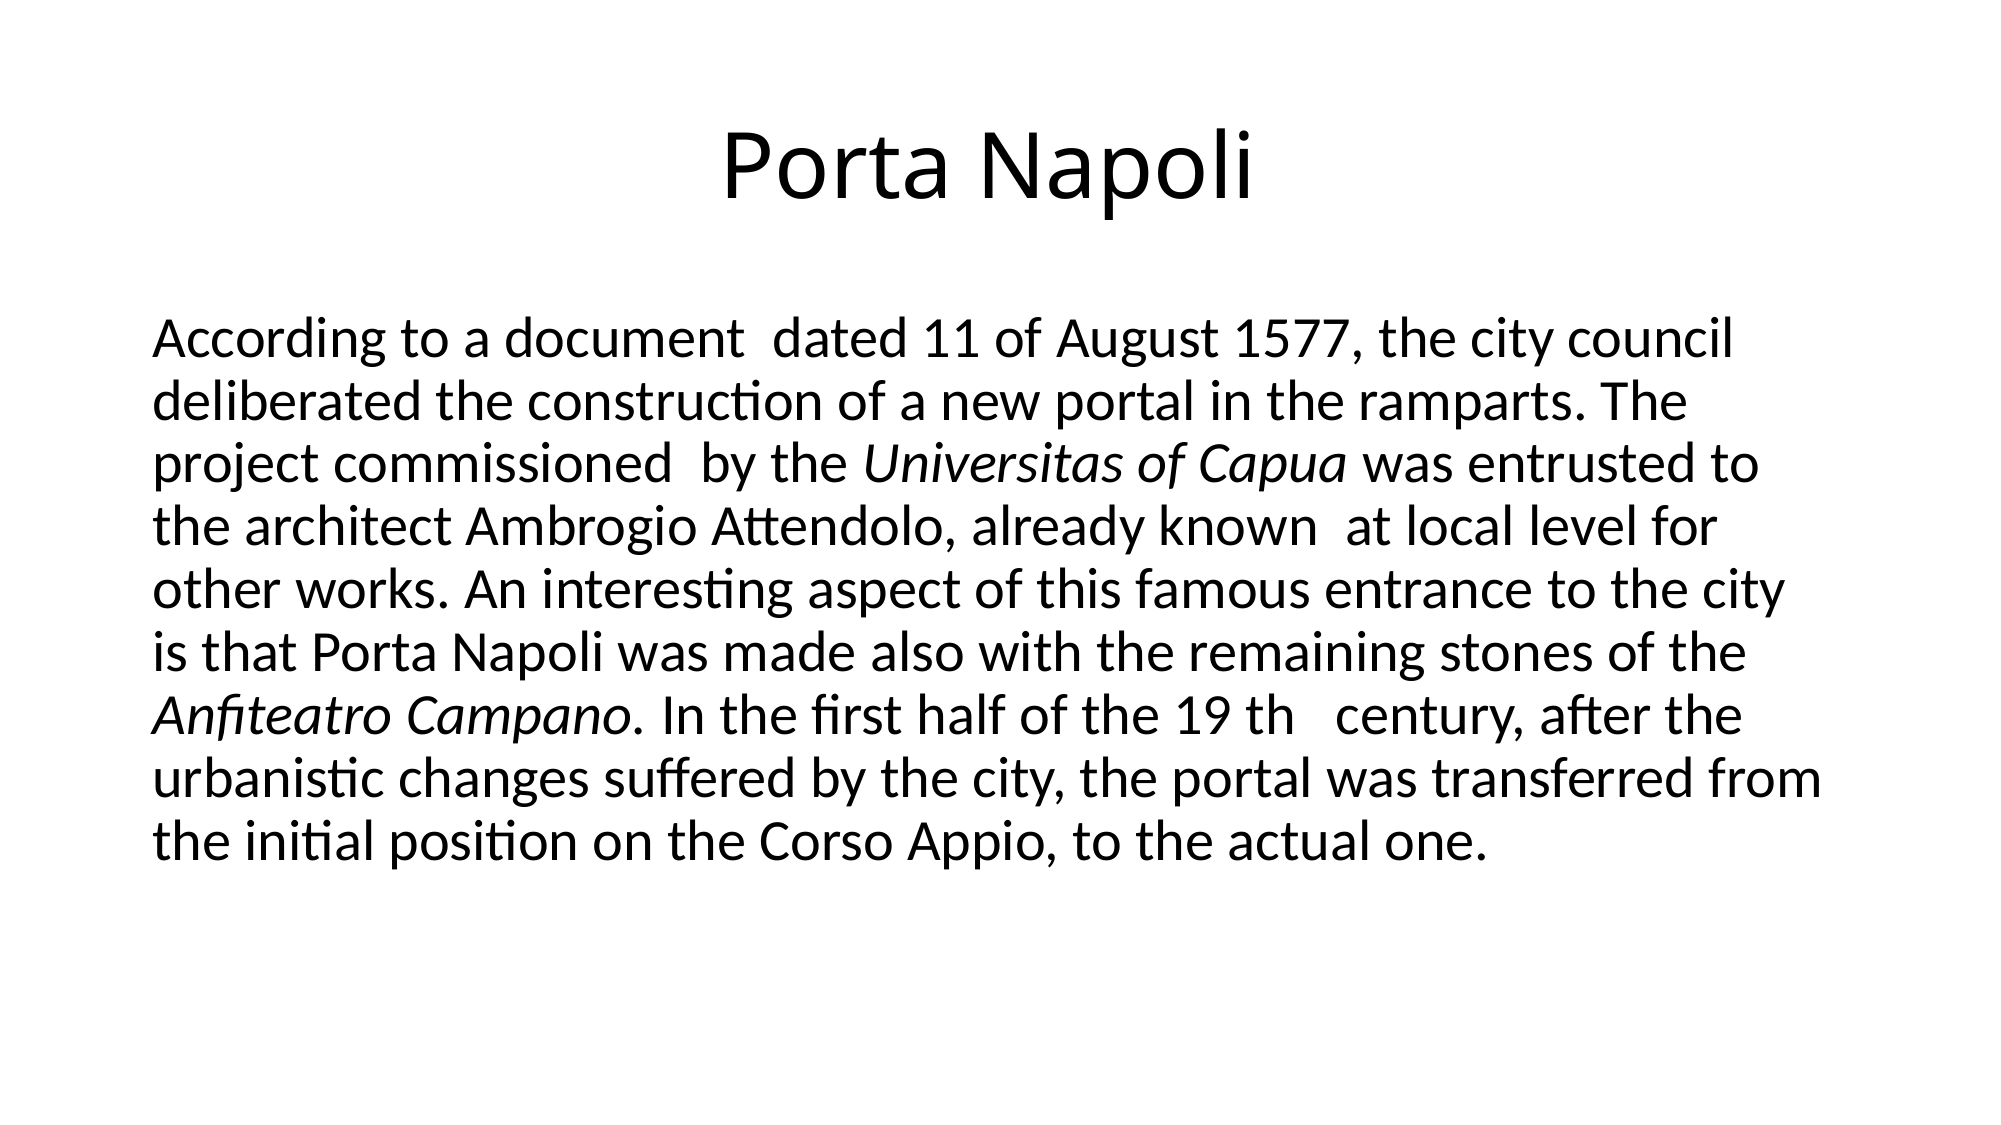

# Porta Napoli
According to a document  dated 11 of August 1577, the city council deliberated the construction of a new portal in the ramparts. The project commissioned by the Universitas of Capua was entrusted to the architect Ambrogio Attendolo, already known  at local level for other works. An interesting aspect of this famous entrance to the city is that Porta Napoli was made also with the remaining stones of the Anfiteatro Campano. In the first half of the 19 th   century, after the urbanistic changes suffered by the city, the portal was transferred from the initial position on the Corso Appio, to the actual one.